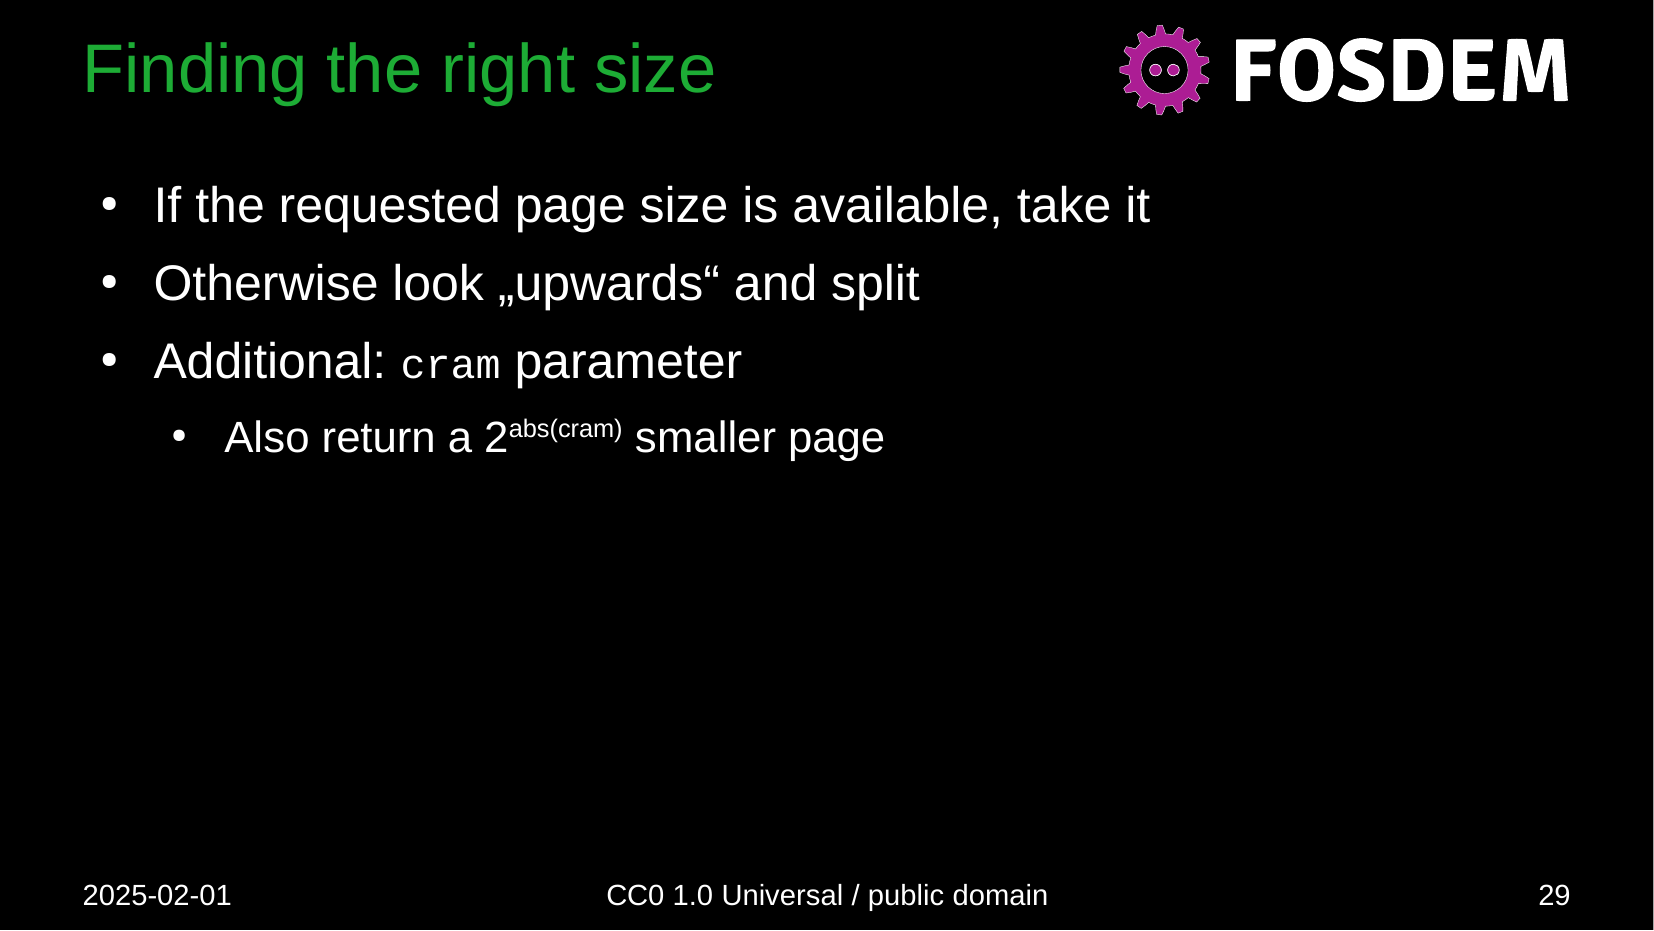

# Finding the right size
If the requested page size is available, take it
Otherwise look „upwards“ and split
Additional: cram parameter
Also return a 2abs(cram) smaller page
2025-02-01
CC0 1.0 Universal / public domain
29